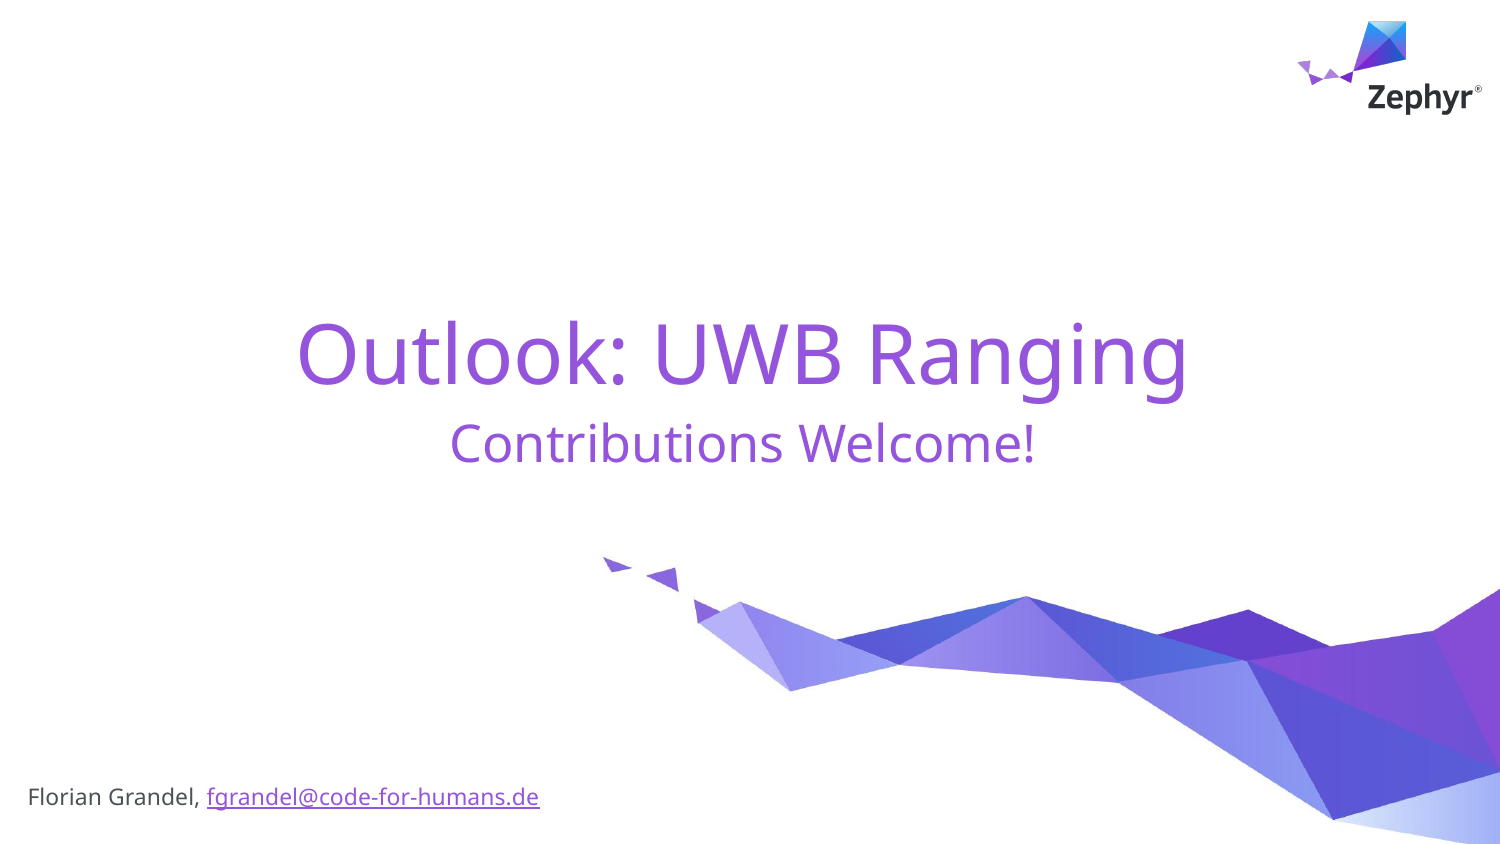

# Outlook: UWB Ranging Contributions Welcome!
Florian Grandel, fgrandel@code-for-humans.de